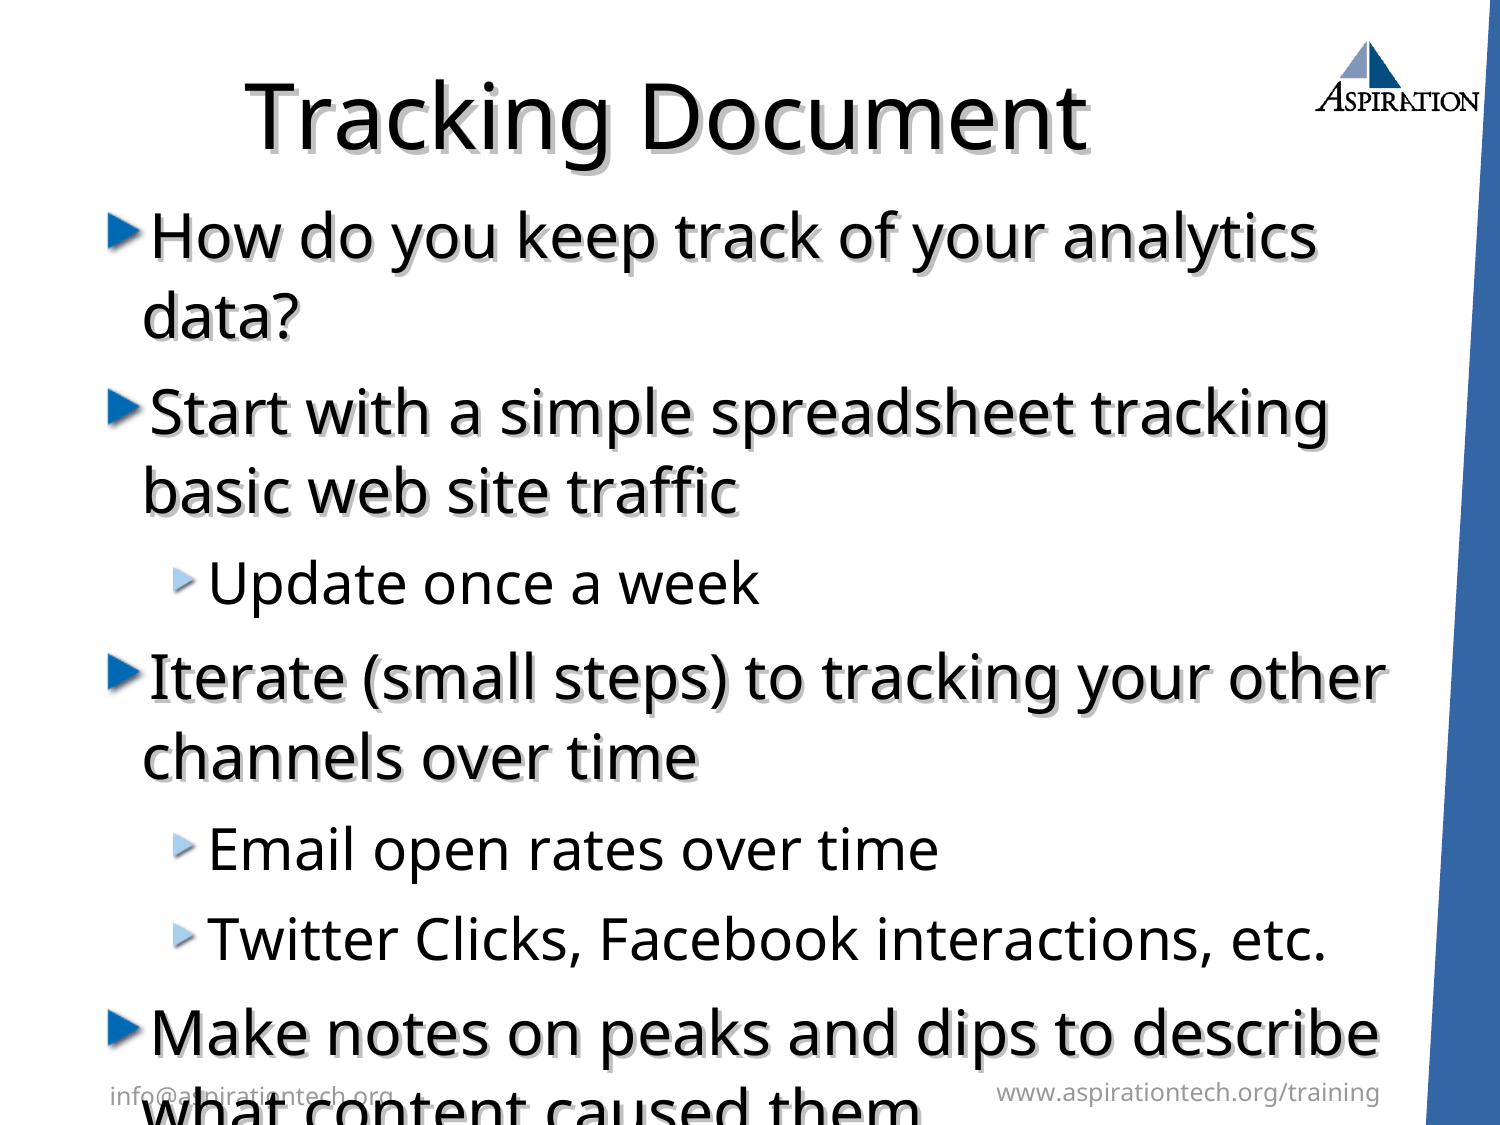

# Tracking Document
How do you keep track of your analytics data?
Start with a simple spreadsheet tracking basic web site traffic
Update once a week
Iterate (small steps) to tracking your other channels over time
Email open rates over time
Twitter Clicks, Facebook interactions, etc.
Make notes on peaks and dips to describe what content caused them